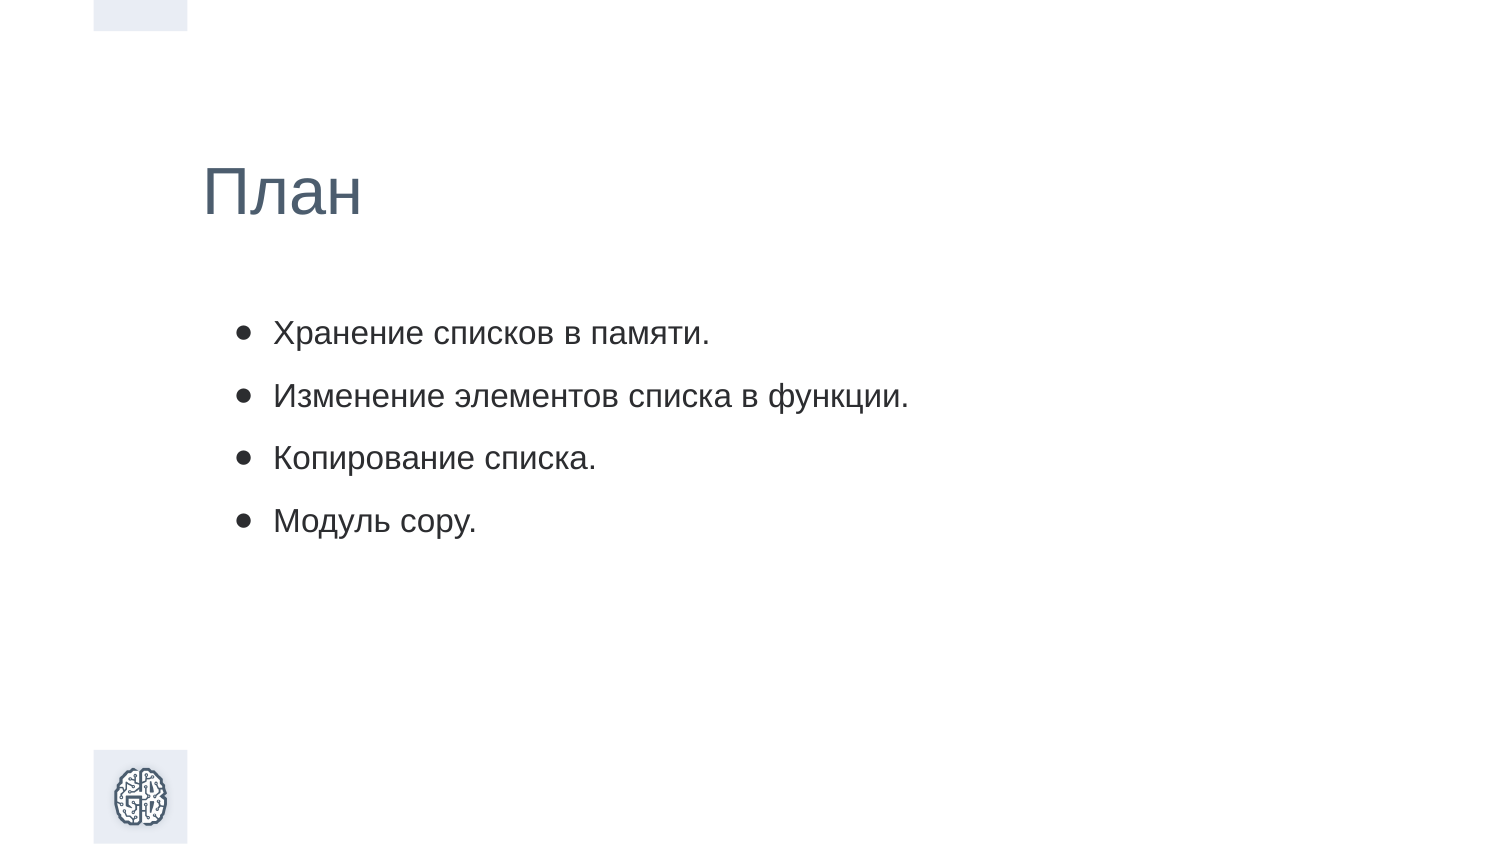

План
Хранение списков в памяти.
Изменение элементов списка в функции.
Копирование списка.
Модуль copy.